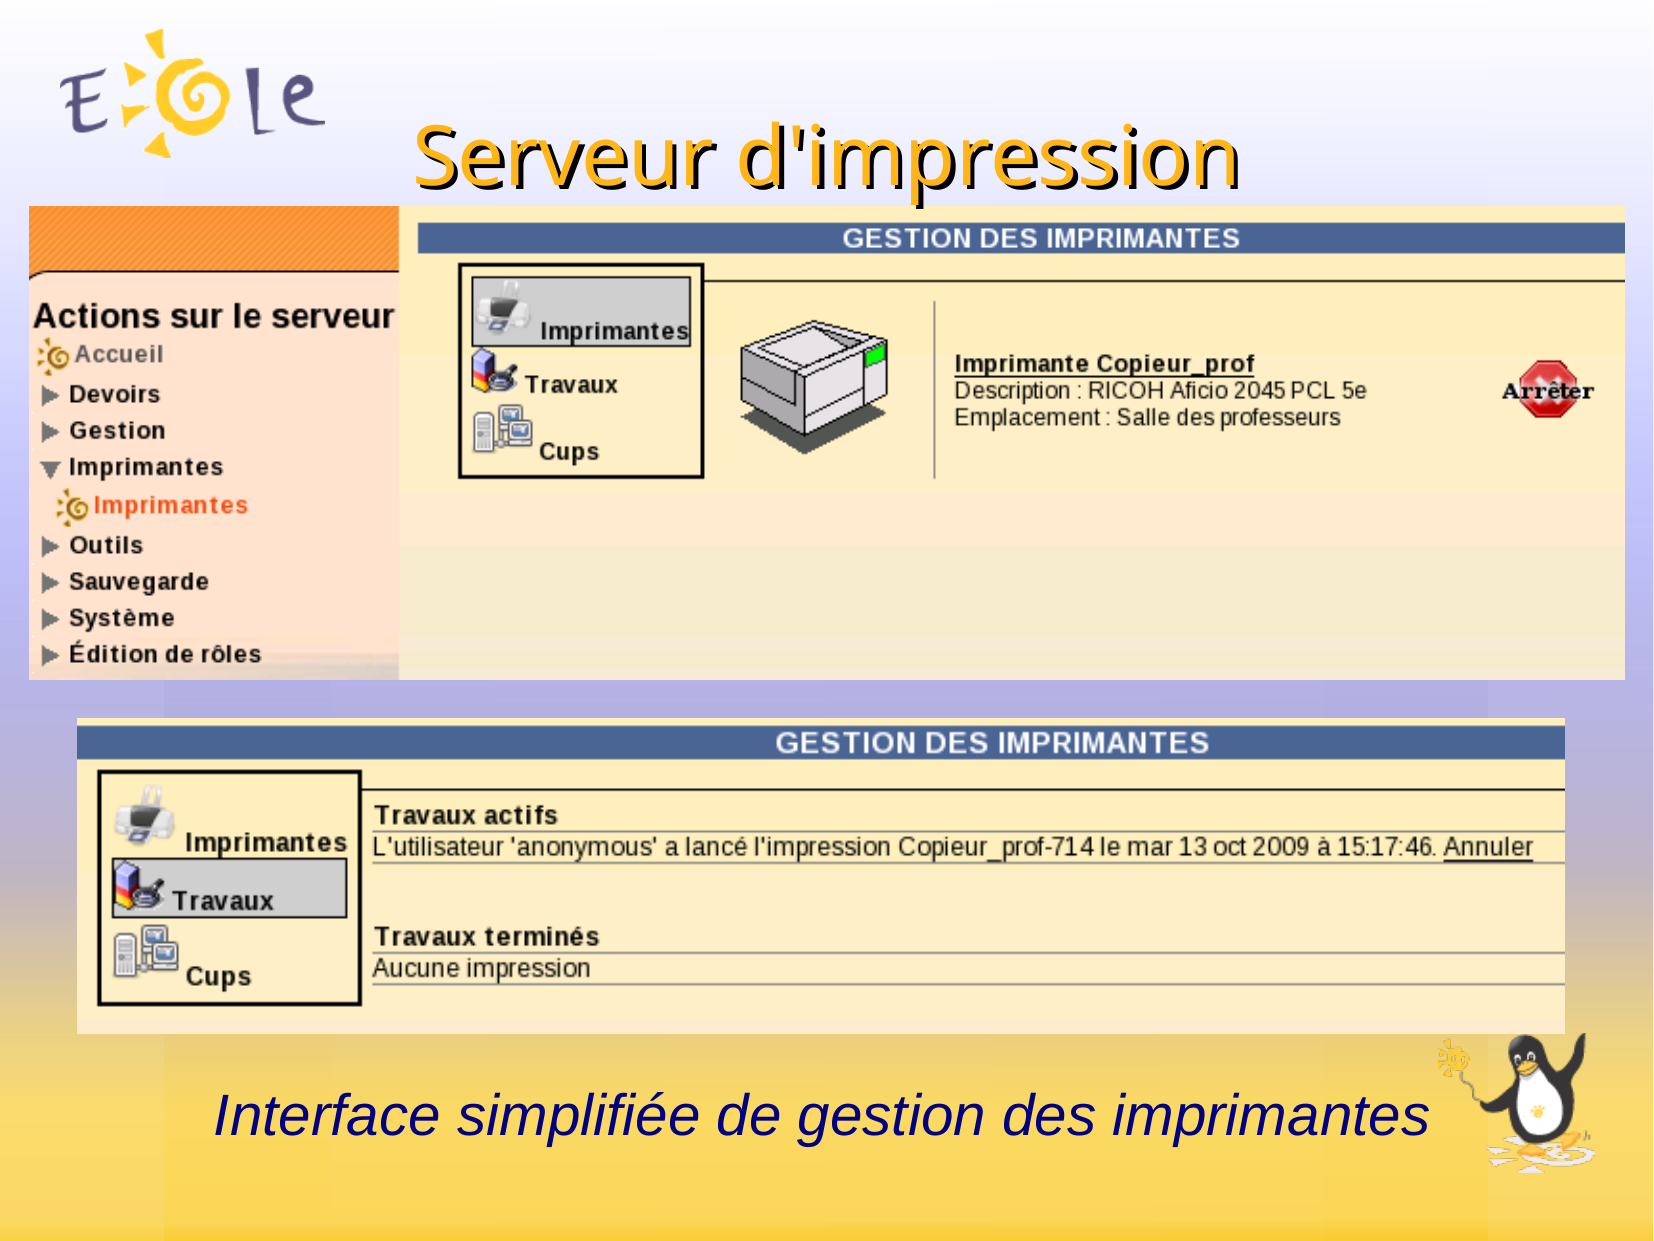

# Serveur d'impression
Interface simplifiée de gestion des imprimantes